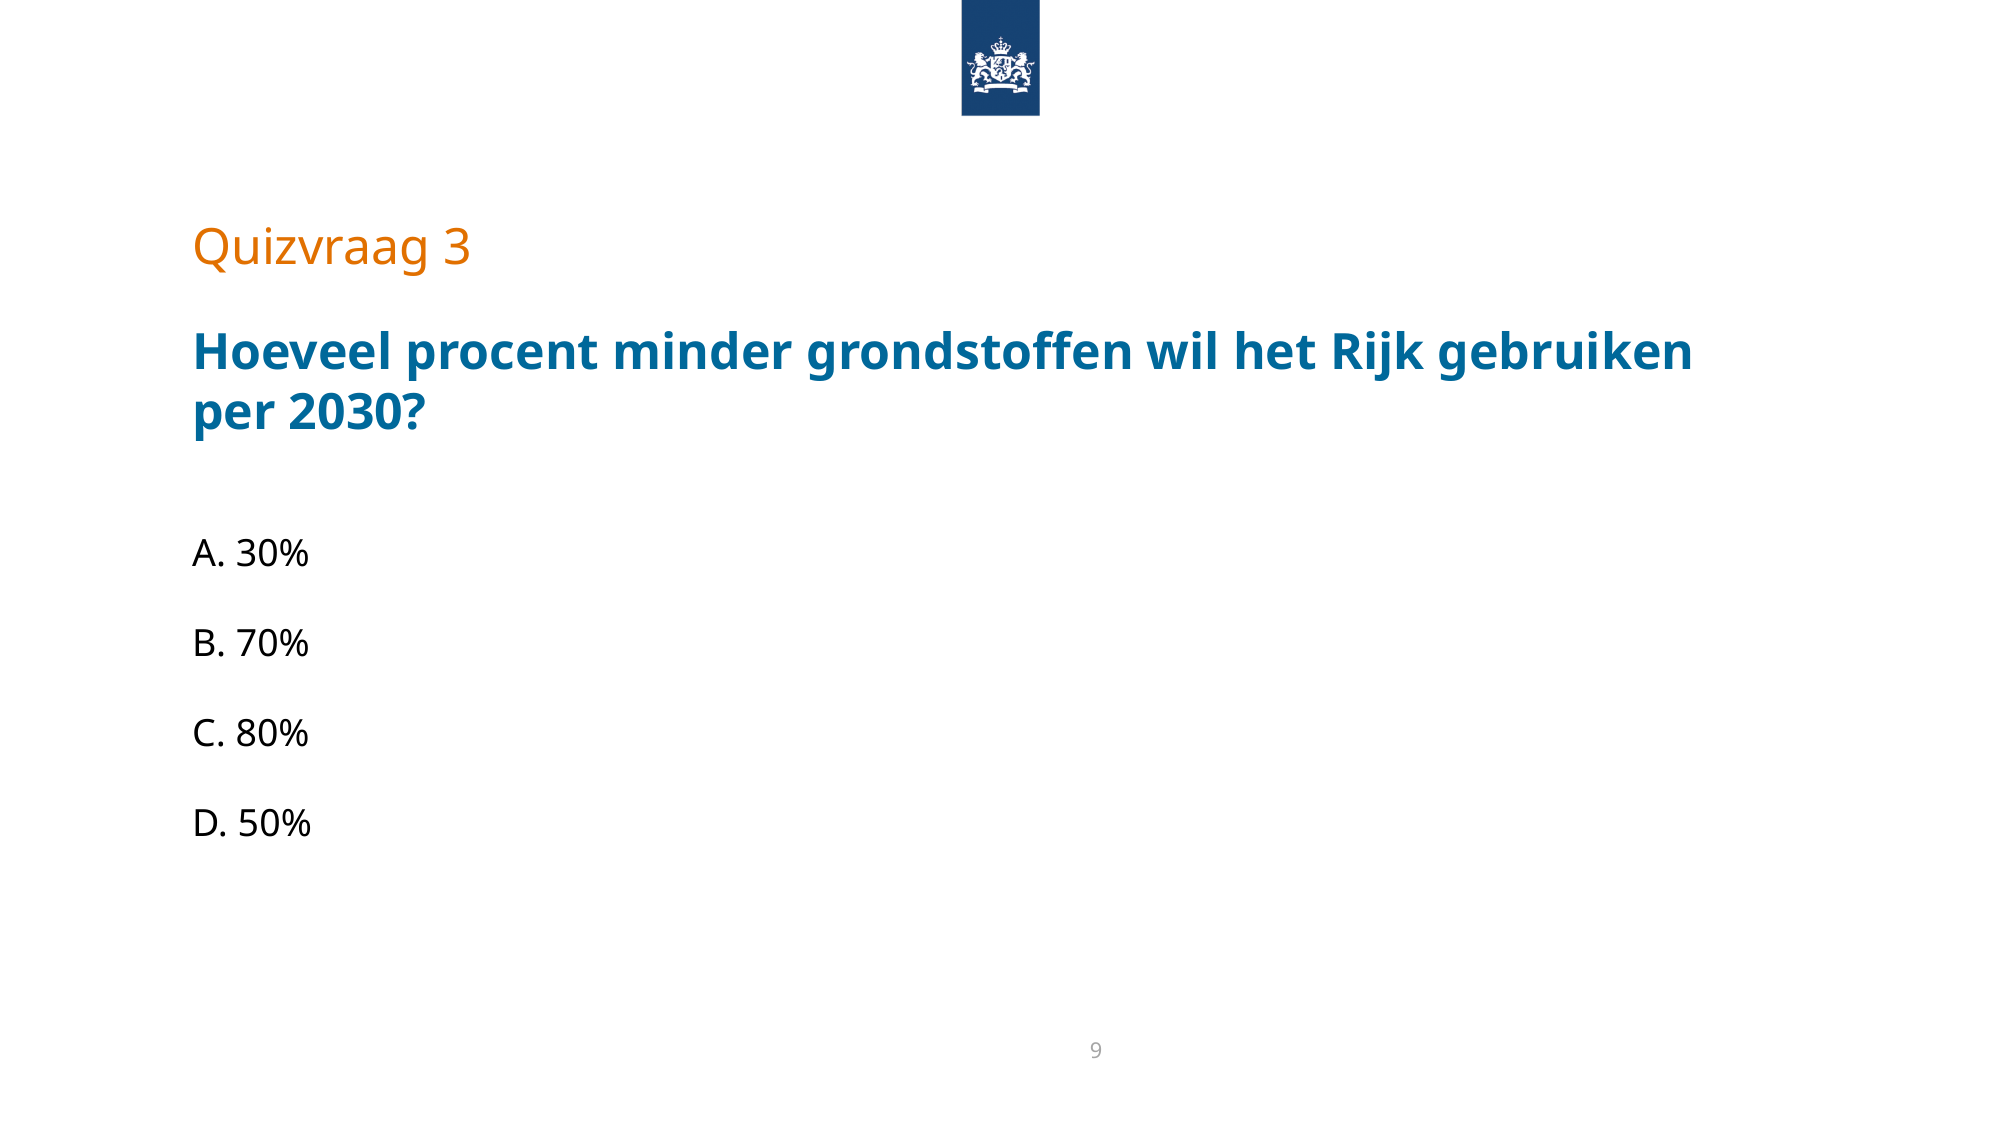

Quizvraag 3
Hoeveel procent minder grondstoffen wil het Rijk gebruiken per 2030?
A. 30%
B. 70%
C. 80%
D. 50%